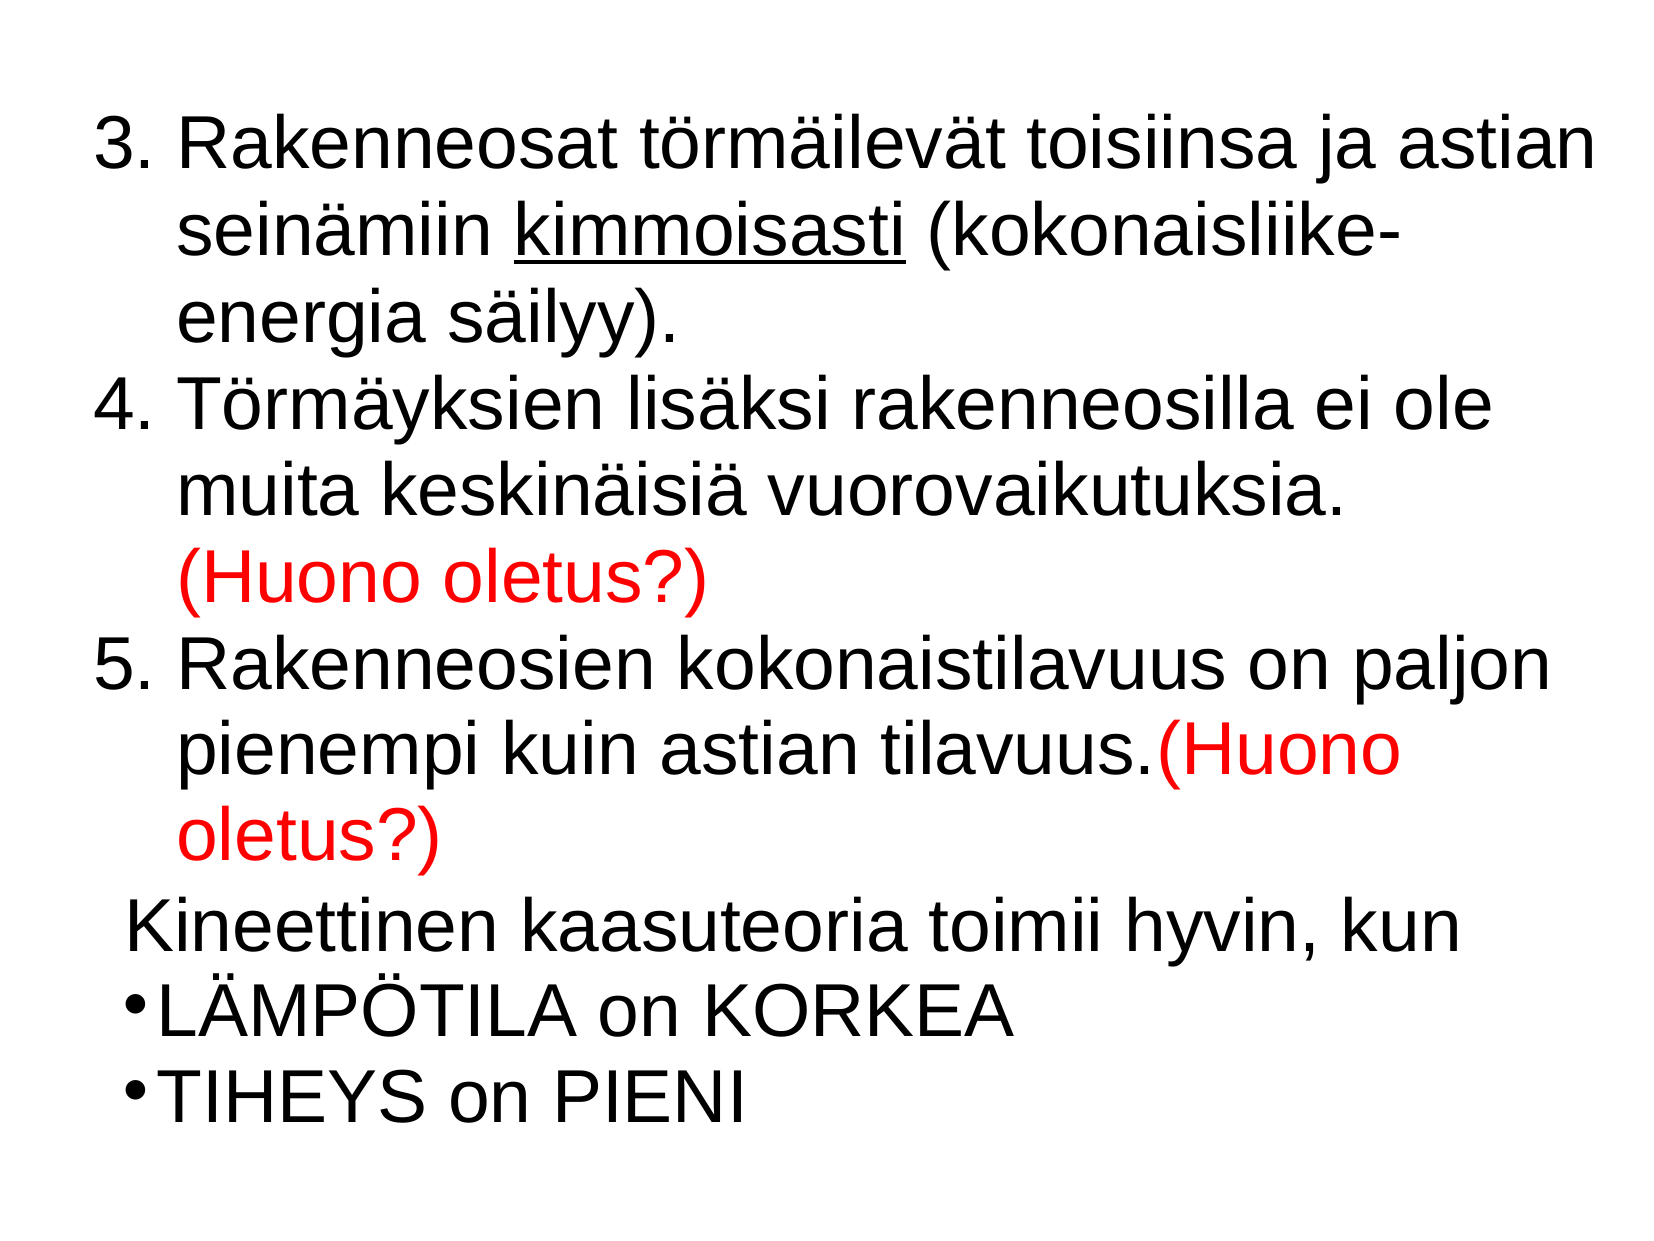

3. Rakenneosat törmäilevät toisiinsa ja astian
 seinämiin kimmoisasti (kokonaisliike-
 energia säilyy).
4. Törmäyksien lisäksi rakenneosilla ei ole
 muita keskinäisiä vuorovaikutuksia.
 (Huono oletus?)
5. Rakenneosien kokonaistilavuus on paljon
 pienempi kuin astian tilavuus.(Huono
 oletus?)
Kineettinen kaasuteoria toimii hyvin, kun
LÄMPÖTILA on KORKEA
TIHEYS on PIENI